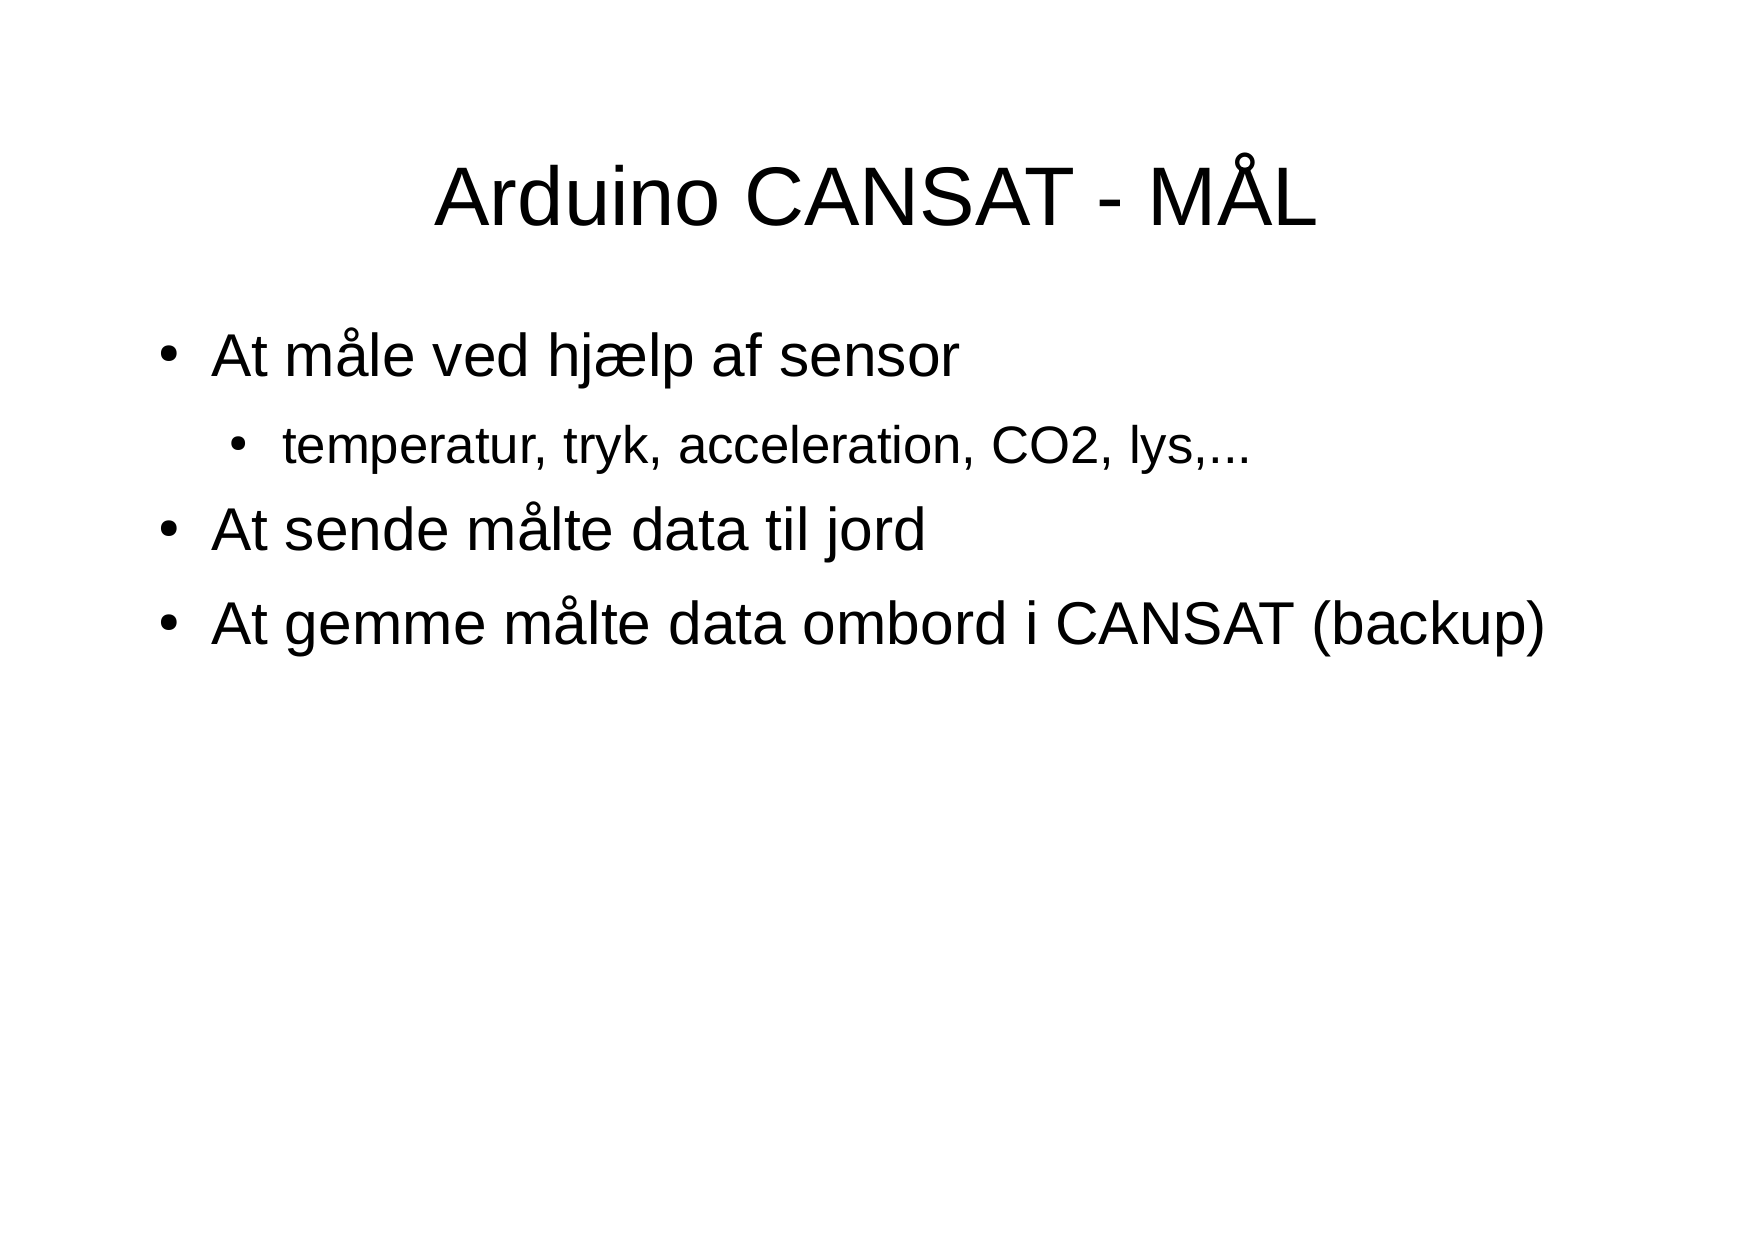

# Arduino CANSAT - MÅL
At måle ved hjælp af sensor
temperatur, tryk, acceleration, CO2, lys,...
At sende målte data til jord
At gemme målte data ombord i CANSAT (backup)
2